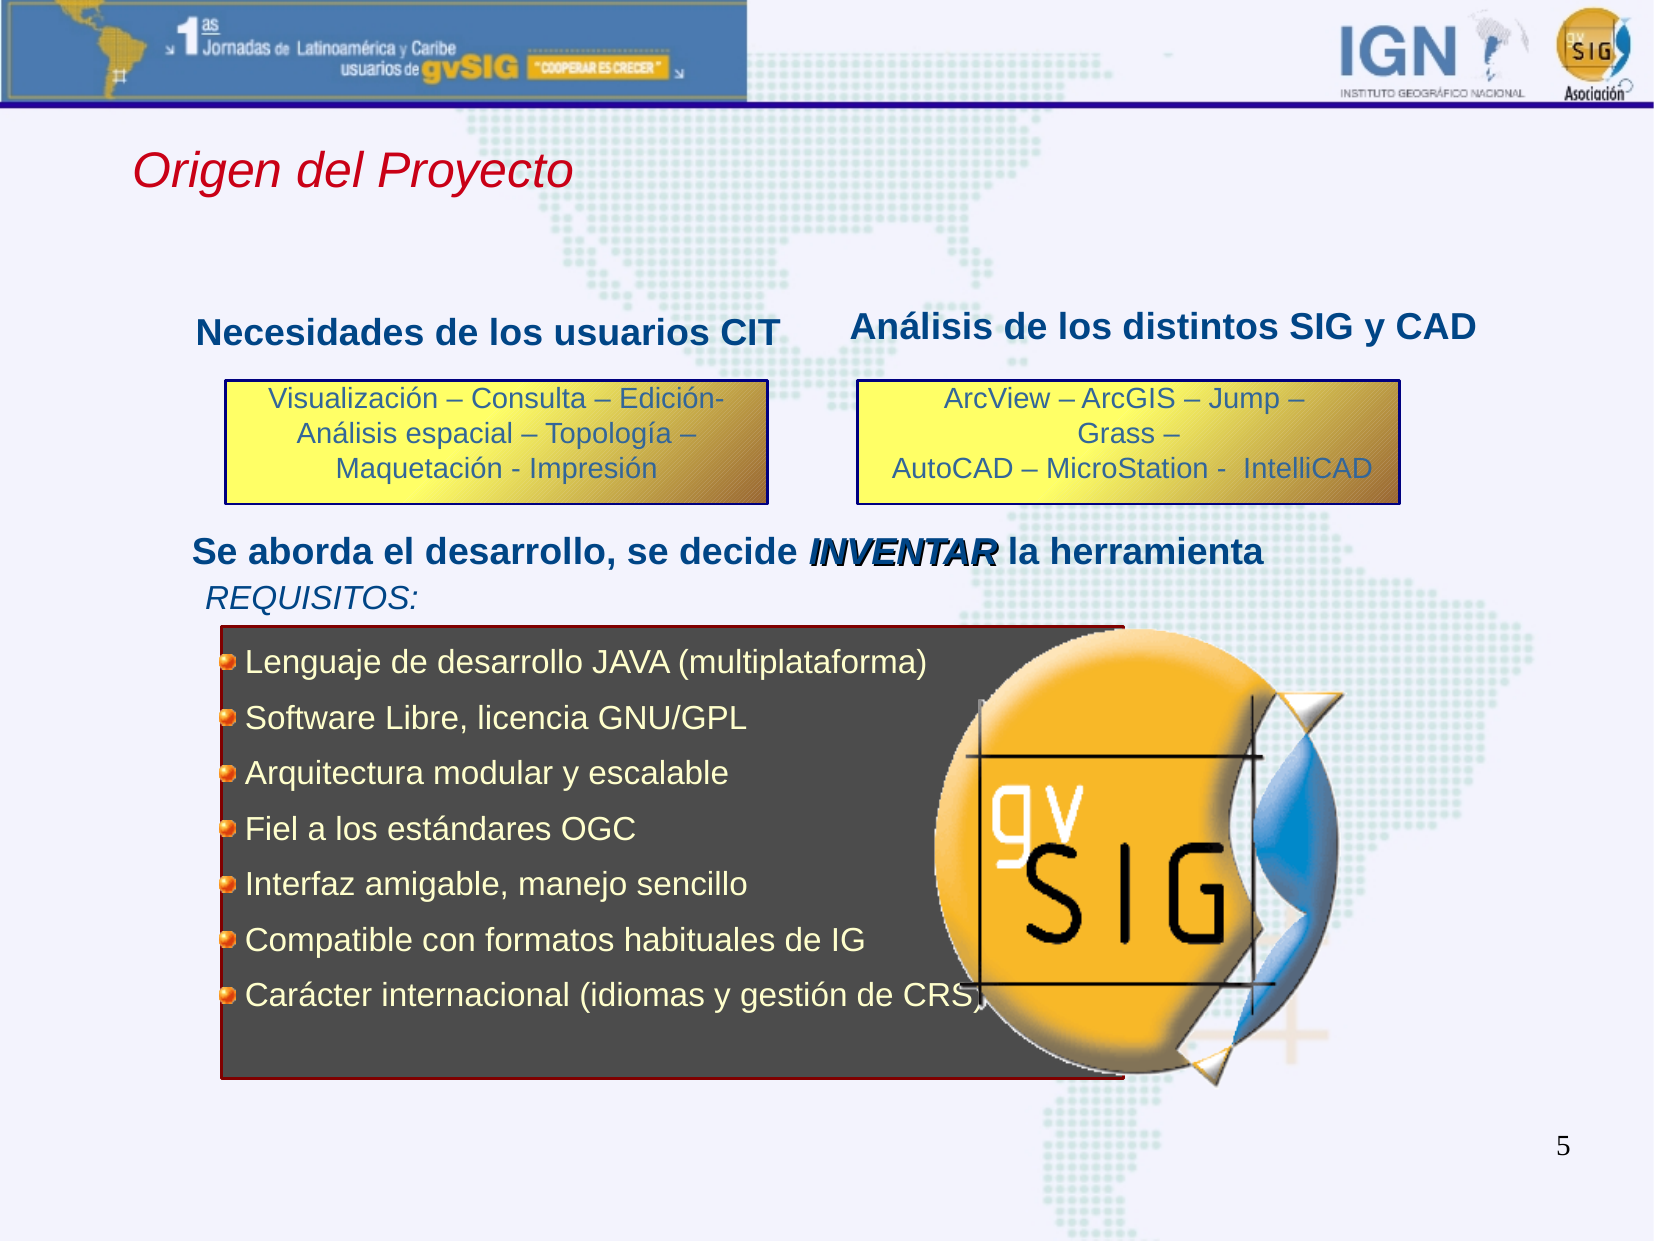

Origen del Proyecto
Análisis de los distintos SIG y CAD
Necesidades de los usuarios CIT
Visualización – Consulta – Edición- Análisis espacial – Topología – Maquetación - Impresión
ArcView – ArcGIS – Jump –
Grass –
 AutoCAD – MicroStation - IntelliCAD
Se aborda el desarrollo, se decide INVENTAR la herramienta
REQUISITOS:
 Lenguaje de desarrollo JAVA (multiplataforma)
 Software Libre, licencia GNU/GPL
 Arquitectura modular y escalable
 Fiel a los estándares OGC
 Interfaz amigable, manejo sencillo
 Compatible con formatos habituales de IG
 Carácter internacional (idiomas y gestión de CRS)
5